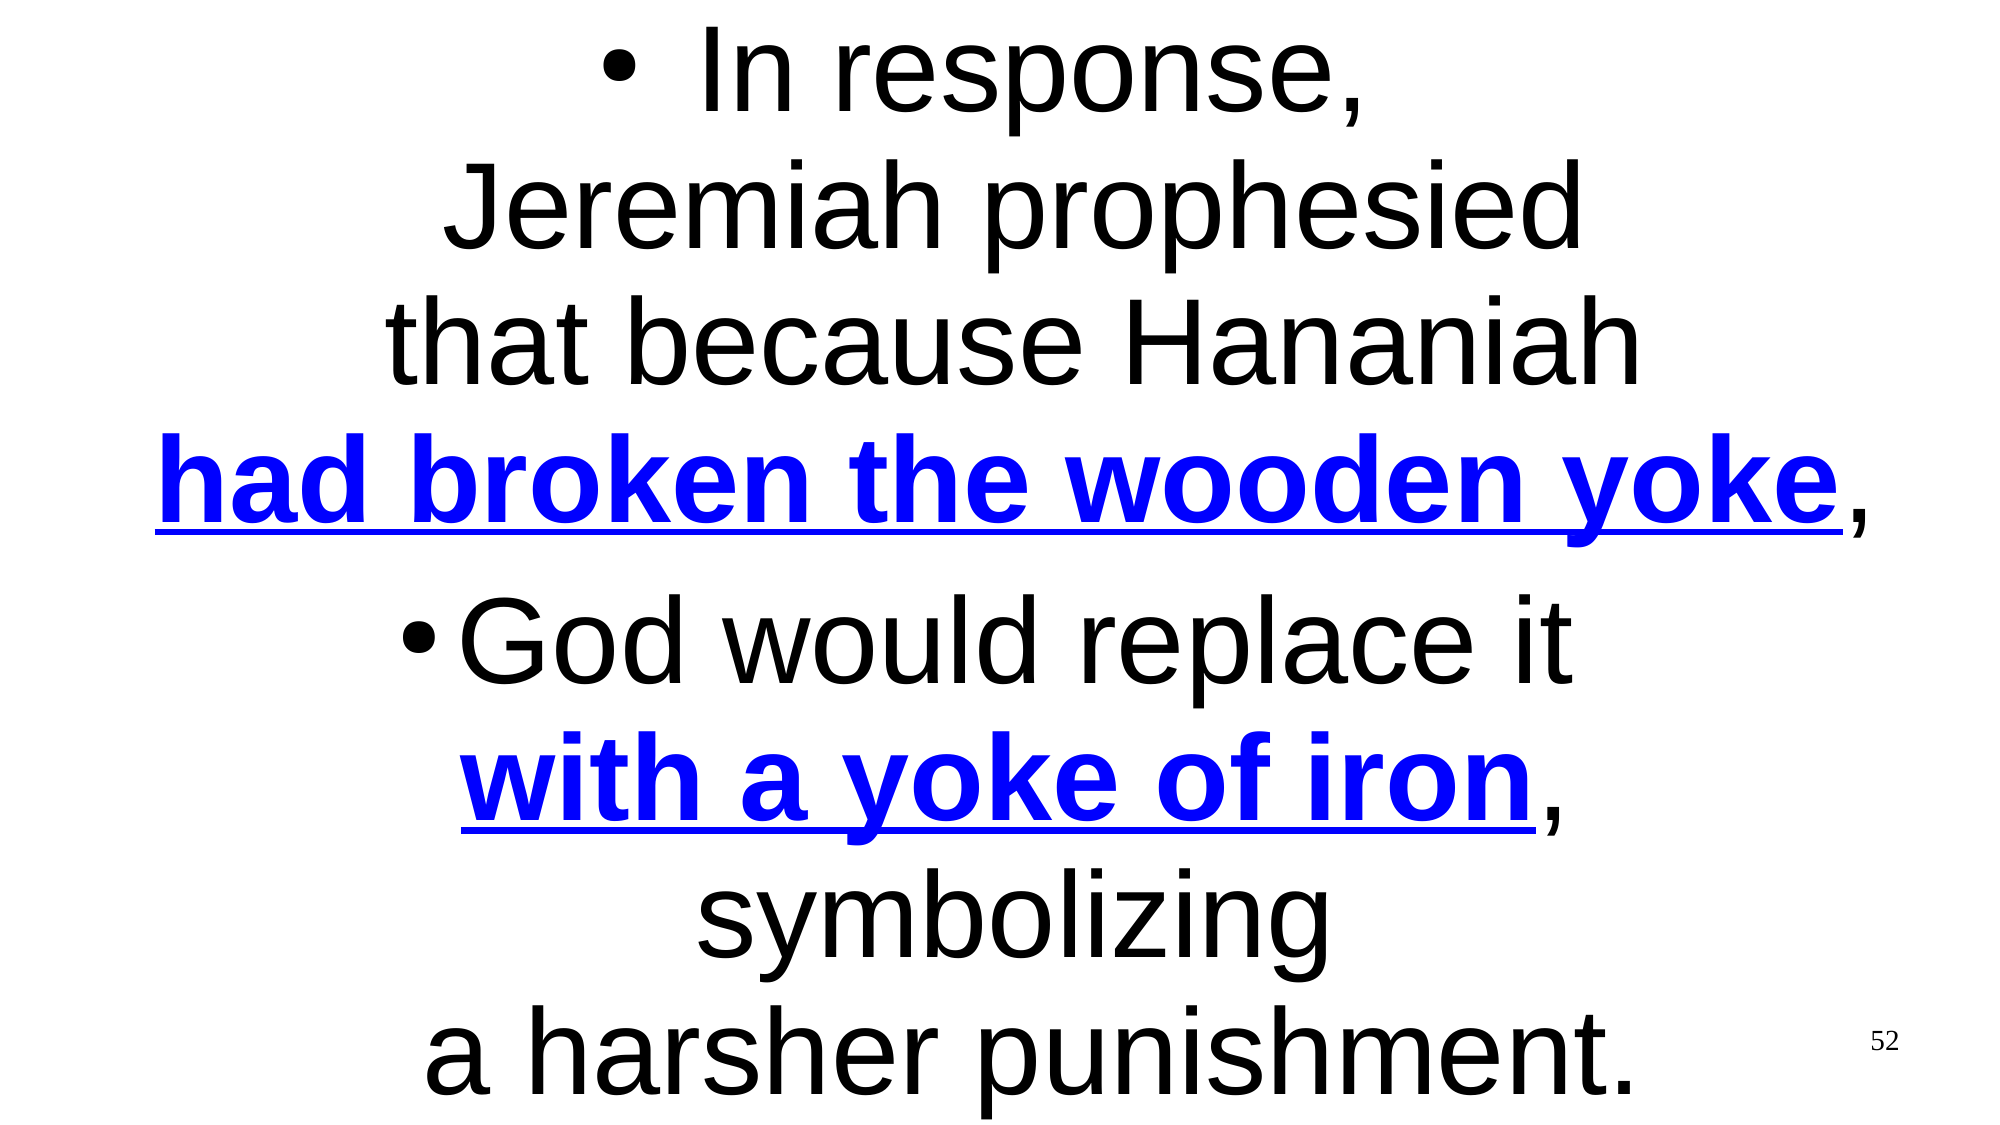

# In response, Jeremiah prophesied that because Hananiah had broken the wooden yoke,
God would replace it
with a yoke of iron,
symbolizing
a harsher punishment.
52